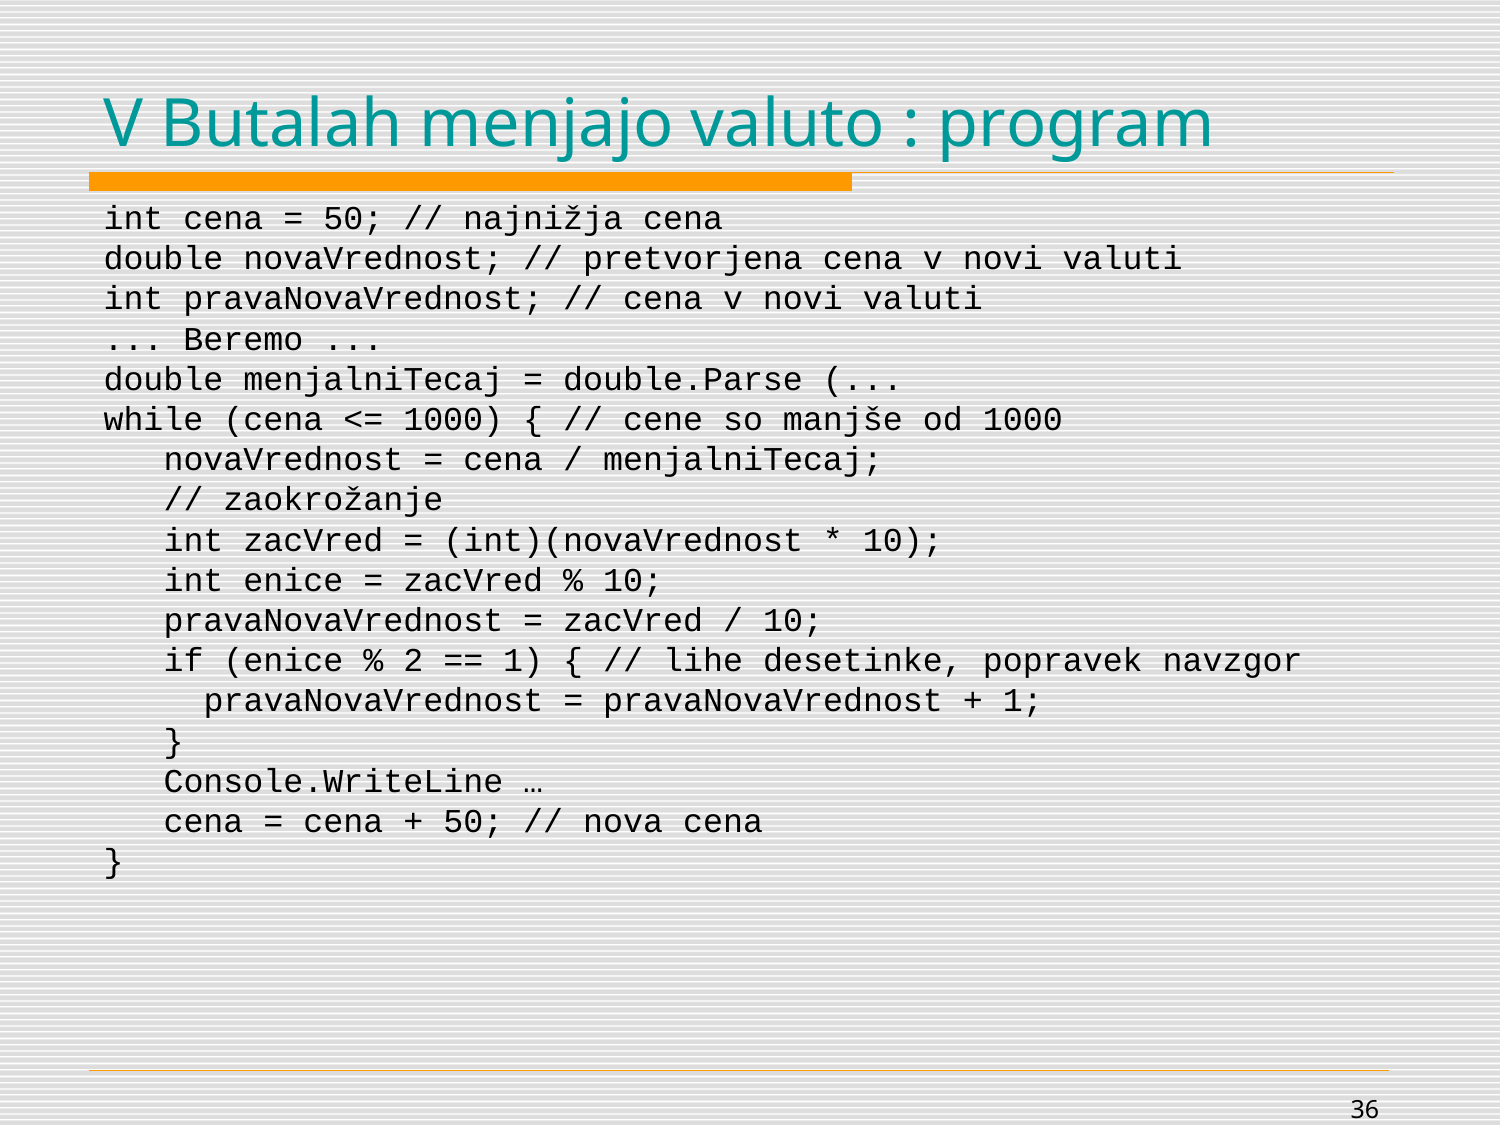

# V Butalah menjajo valuto : program
int cena = 50; // najnižja cena
double novaVrednost; // pretvorjena cena v novi valuti
int pravaNovaVrednost; // cena v novi valuti
... Beremo ...
double menjalniTecaj = double.Parse (...
while (cena <= 1000) { // cene so manjše od 1000
 novaVrednost = cena / menjalniTecaj;
 // zaokrožanje
 int zacVred = (int)(novaVrednost * 10);
 int enice = zacVred % 10;
 pravaNovaVrednost = zacVred / 10;
 if (enice % 2 == 1) { // lihe desetinke, popravek navzgor
 pravaNovaVrednost = pravaNovaVrednost + 1;
 }
 Console.WriteLine …
 cena = cena + 50; // nova cena
}